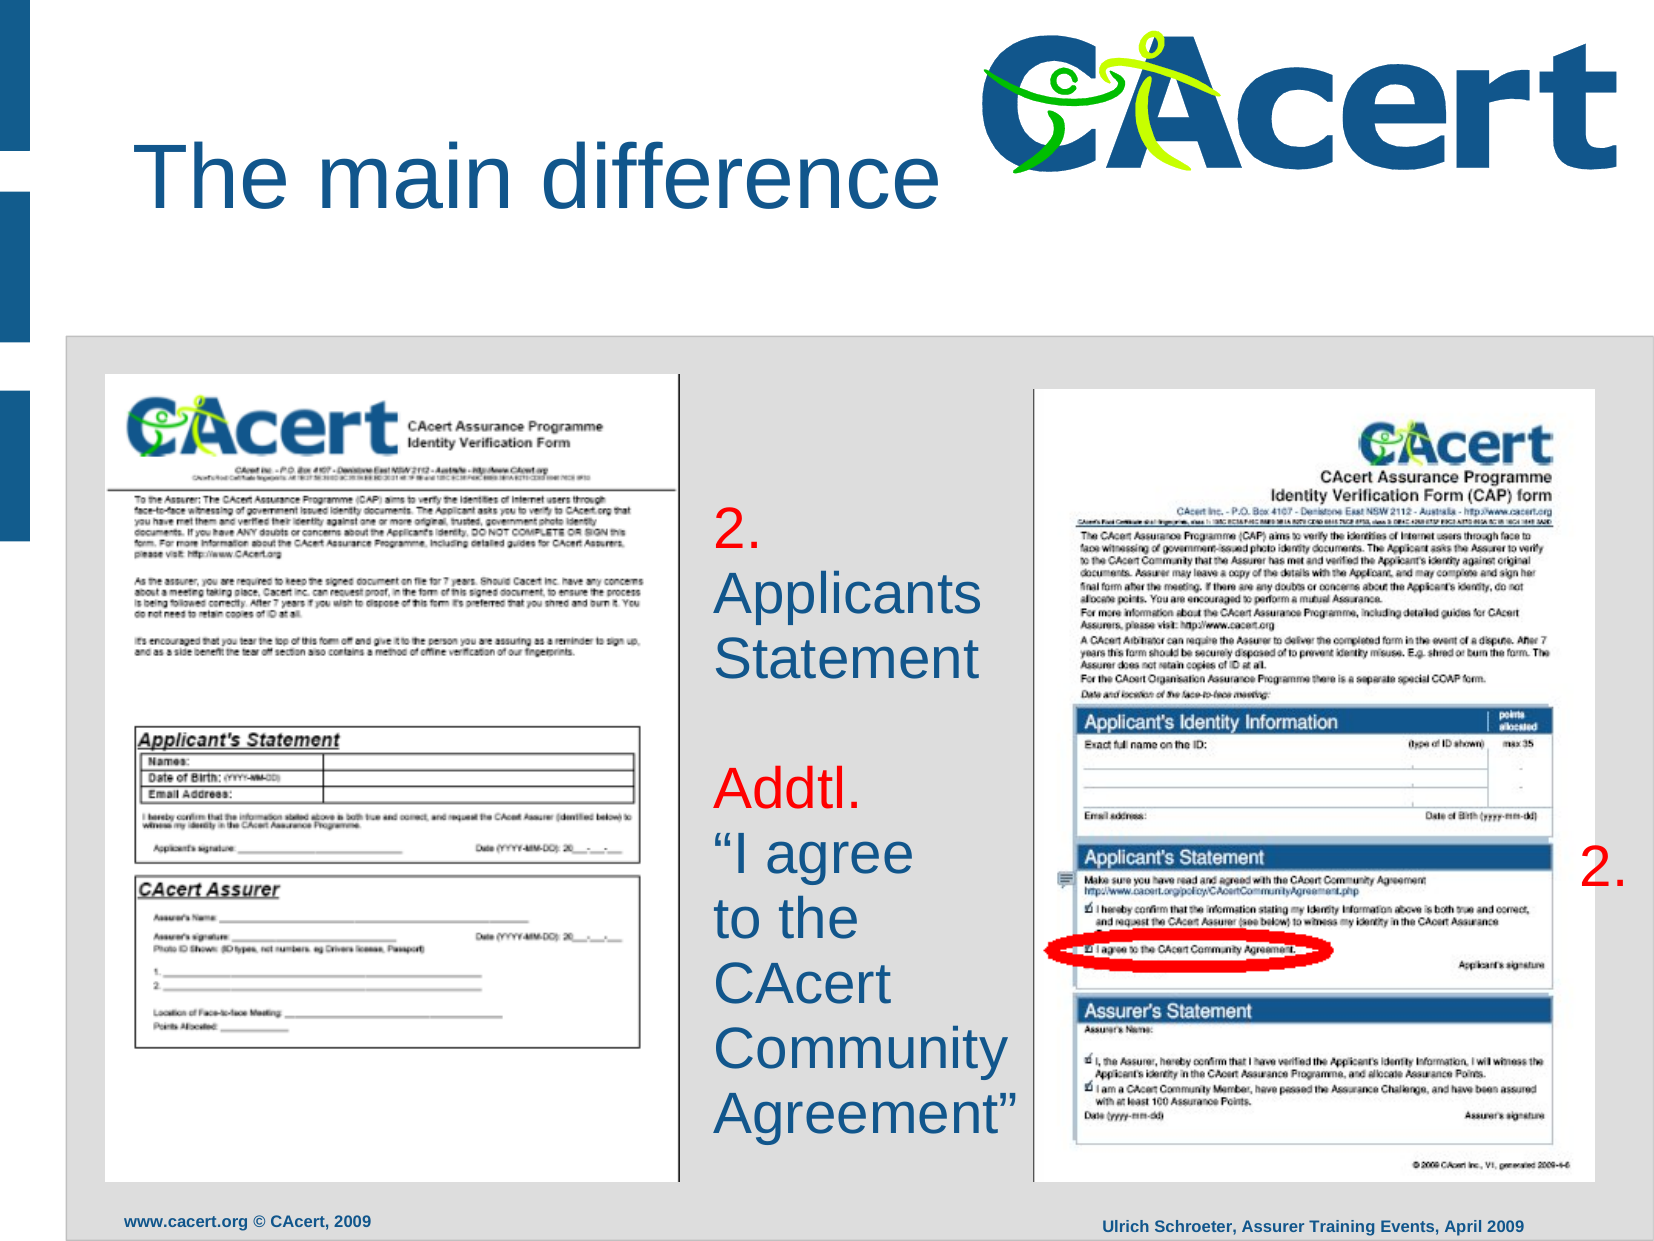

The main difference
2.
Applicants
Statement
Addtl.
“I agree
to the
CAcert
Community
Agreement”
2.